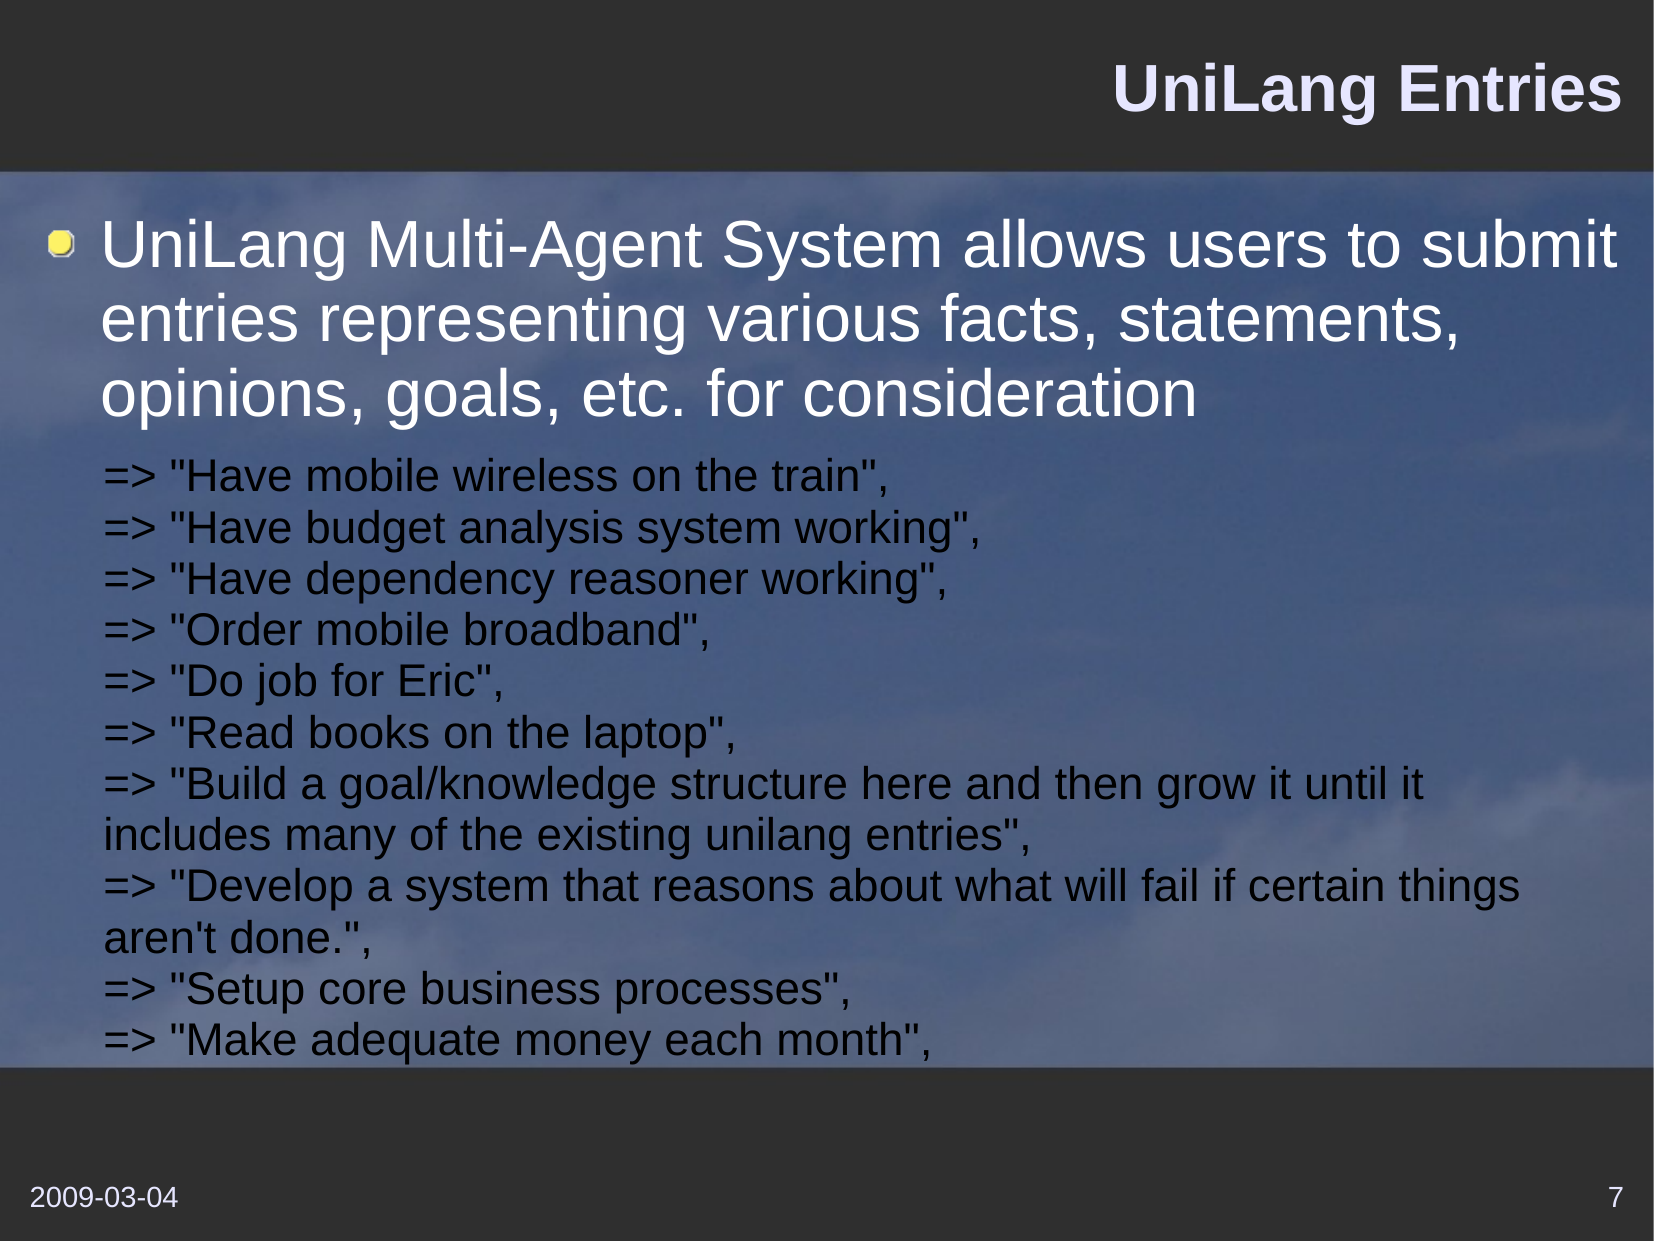

# UniLang Entries
UniLang Multi-Agent System allows users to submit entries representing various facts, statements, opinions, goals, etc. for consideration
=> "Have mobile wireless on the train",
=> "Have budget analysis system working",
=> "Have dependency reasoner working",
=> "Order mobile broadband",
=> "Do job for Eric",
=> "Read books on the laptop",
=> "Build a goal/knowledge structure here and then grow it until it includes many of the existing unilang entries",
=> "Develop a system that reasons about what will fail if certain things aren't done.",
=> "Setup core business processes",
=> "Make adequate money each month",
2009-03-04
7